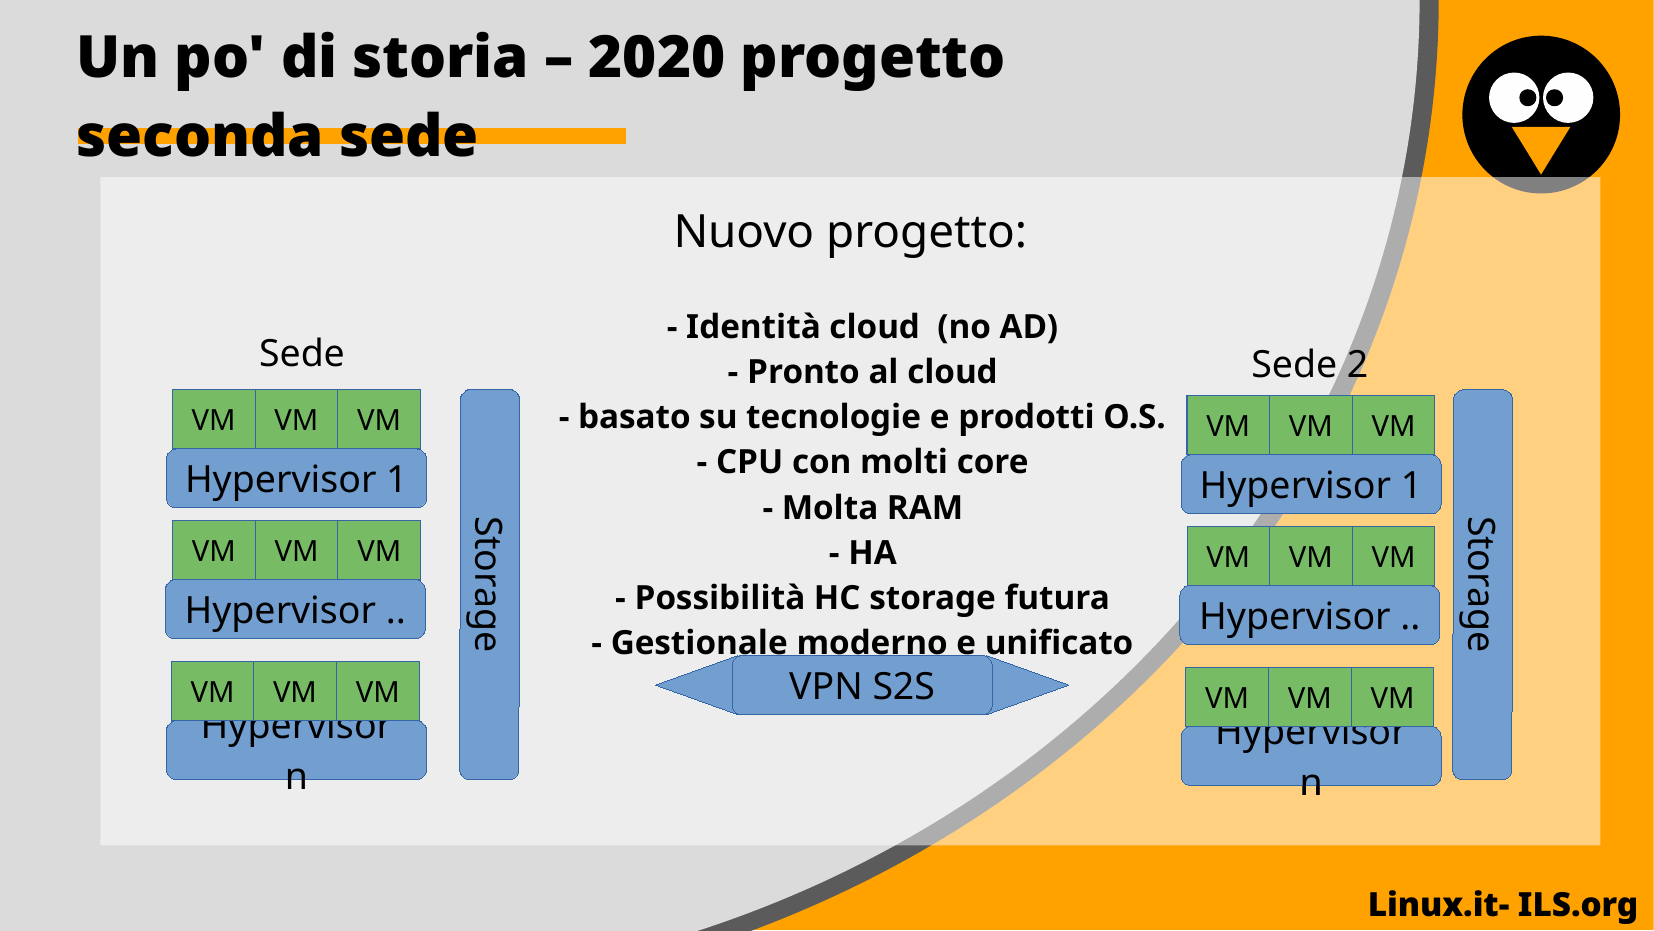

Un po' di storia – 2020 progetto seconda sede
# Nuovo progetto:
- Identità cloud (no AD)
- Pronto al cloud
- basato su tecnologie e prodotti O.S.
- CPU con molti core
- Molta RAM
- HA
- Possibilità HC storage futura
- Gestionale moderno e unificato
Sede 1
Sede 2
VM
VM
VM
VM
VM
VM
VM
VM
VM
Hypervisor 1
Hypervisor 1
Hypervisor 1
VM
VM
VM
VM
VM
VM
VM
VM
VM
Storage
Storage
Hypervisor ..
Hypervisor ..
Hypervisor ..
VPN S2S
VM
VM
VM
VM
VM
VM
VM
VM
VM
Hypervisor n
Hypervisor n
Hypervisor n
Linux.it- ILS.org